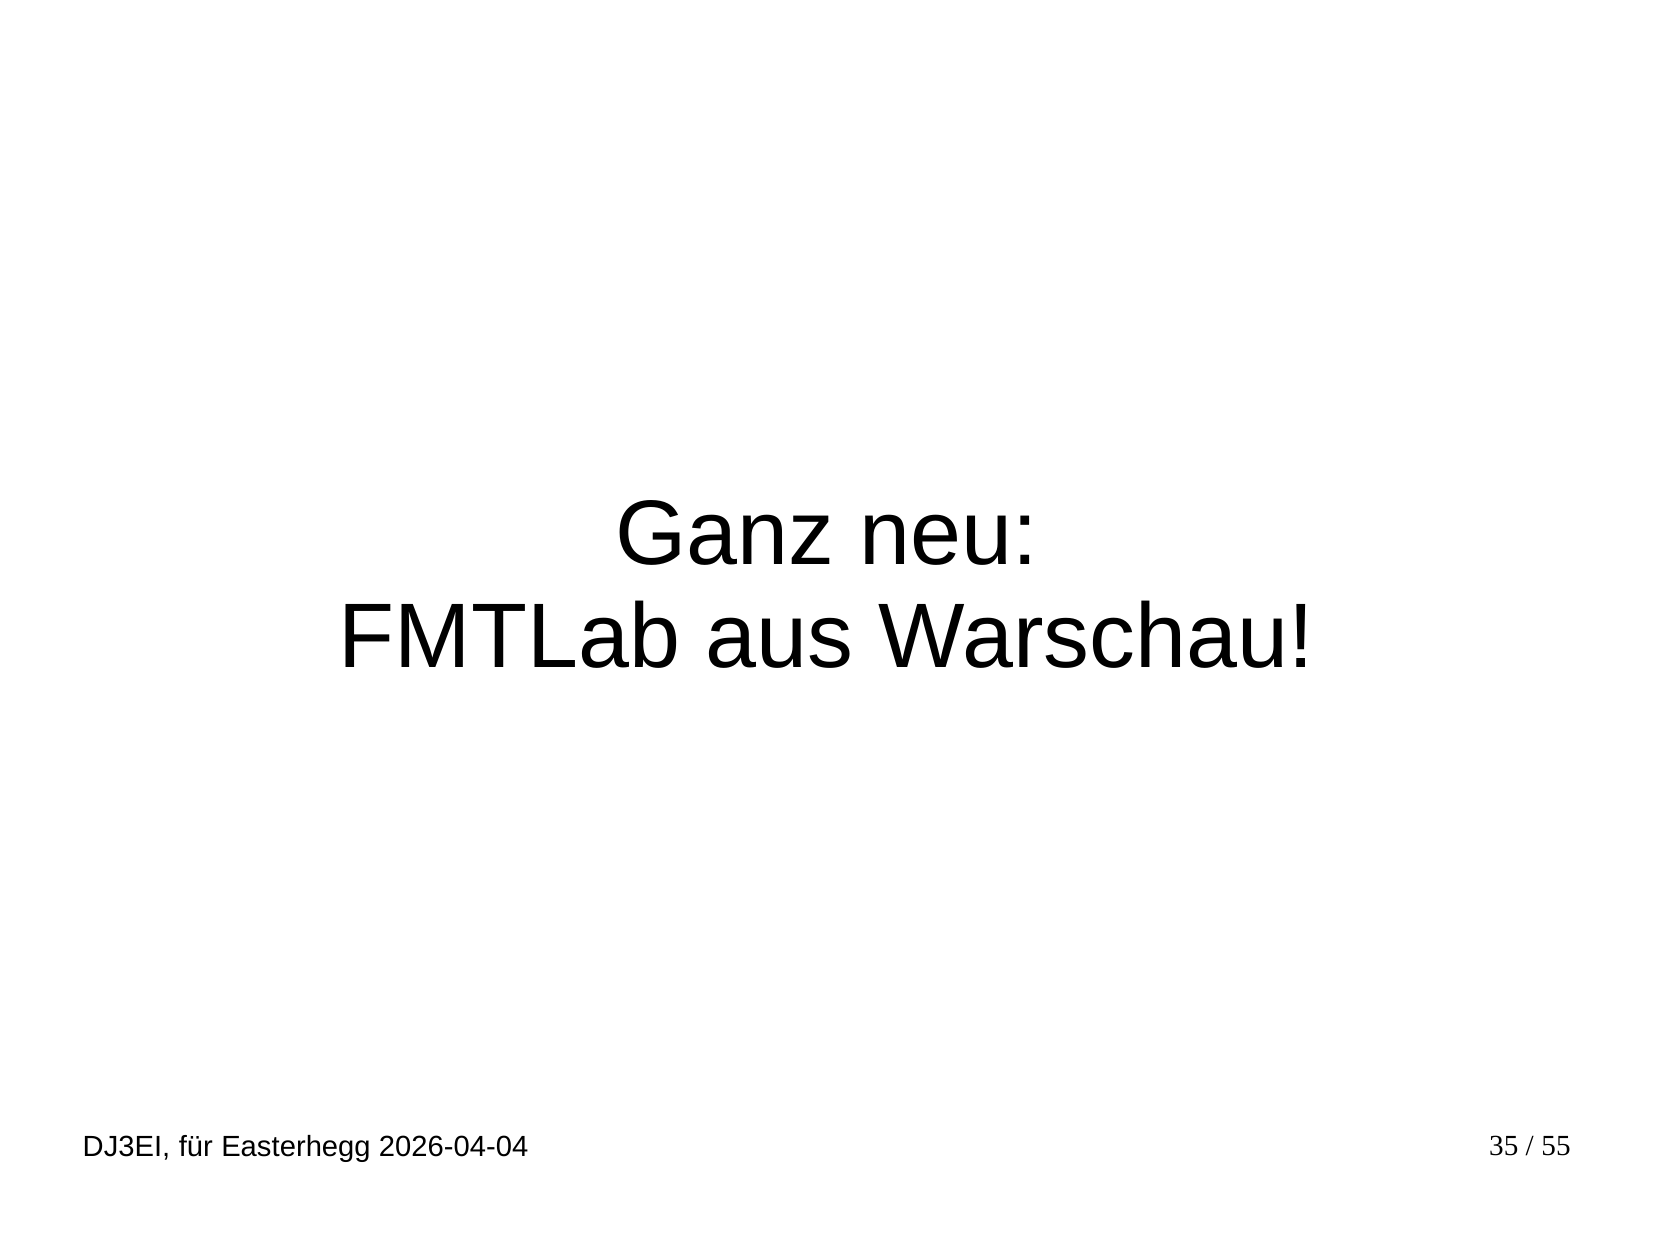

# Ganz neu: FMTLab aus Warschau!
35